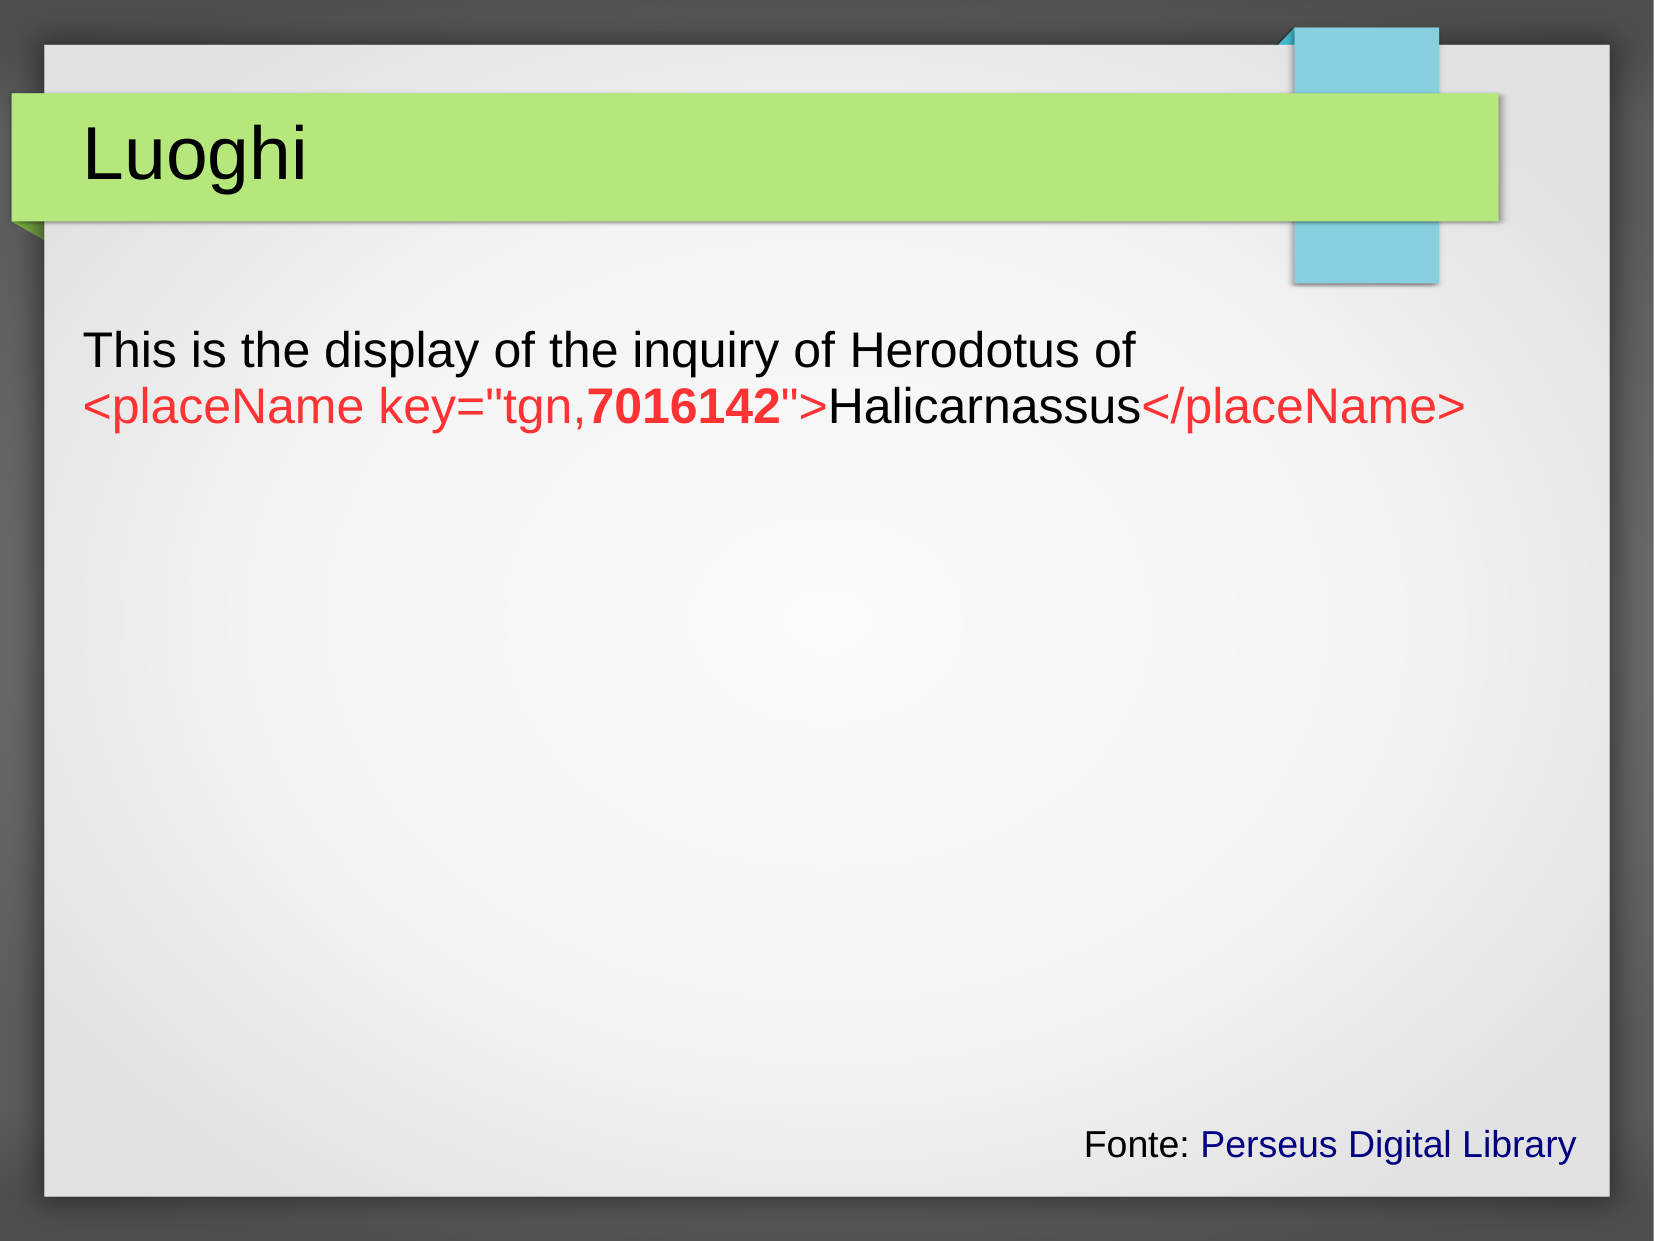

# Luoghi
This is the display of the inquiry of Herodotus of
<placeName key="tgn,7016142">Halicarnassus</placeName>
Fonte: Perseus Digital Library